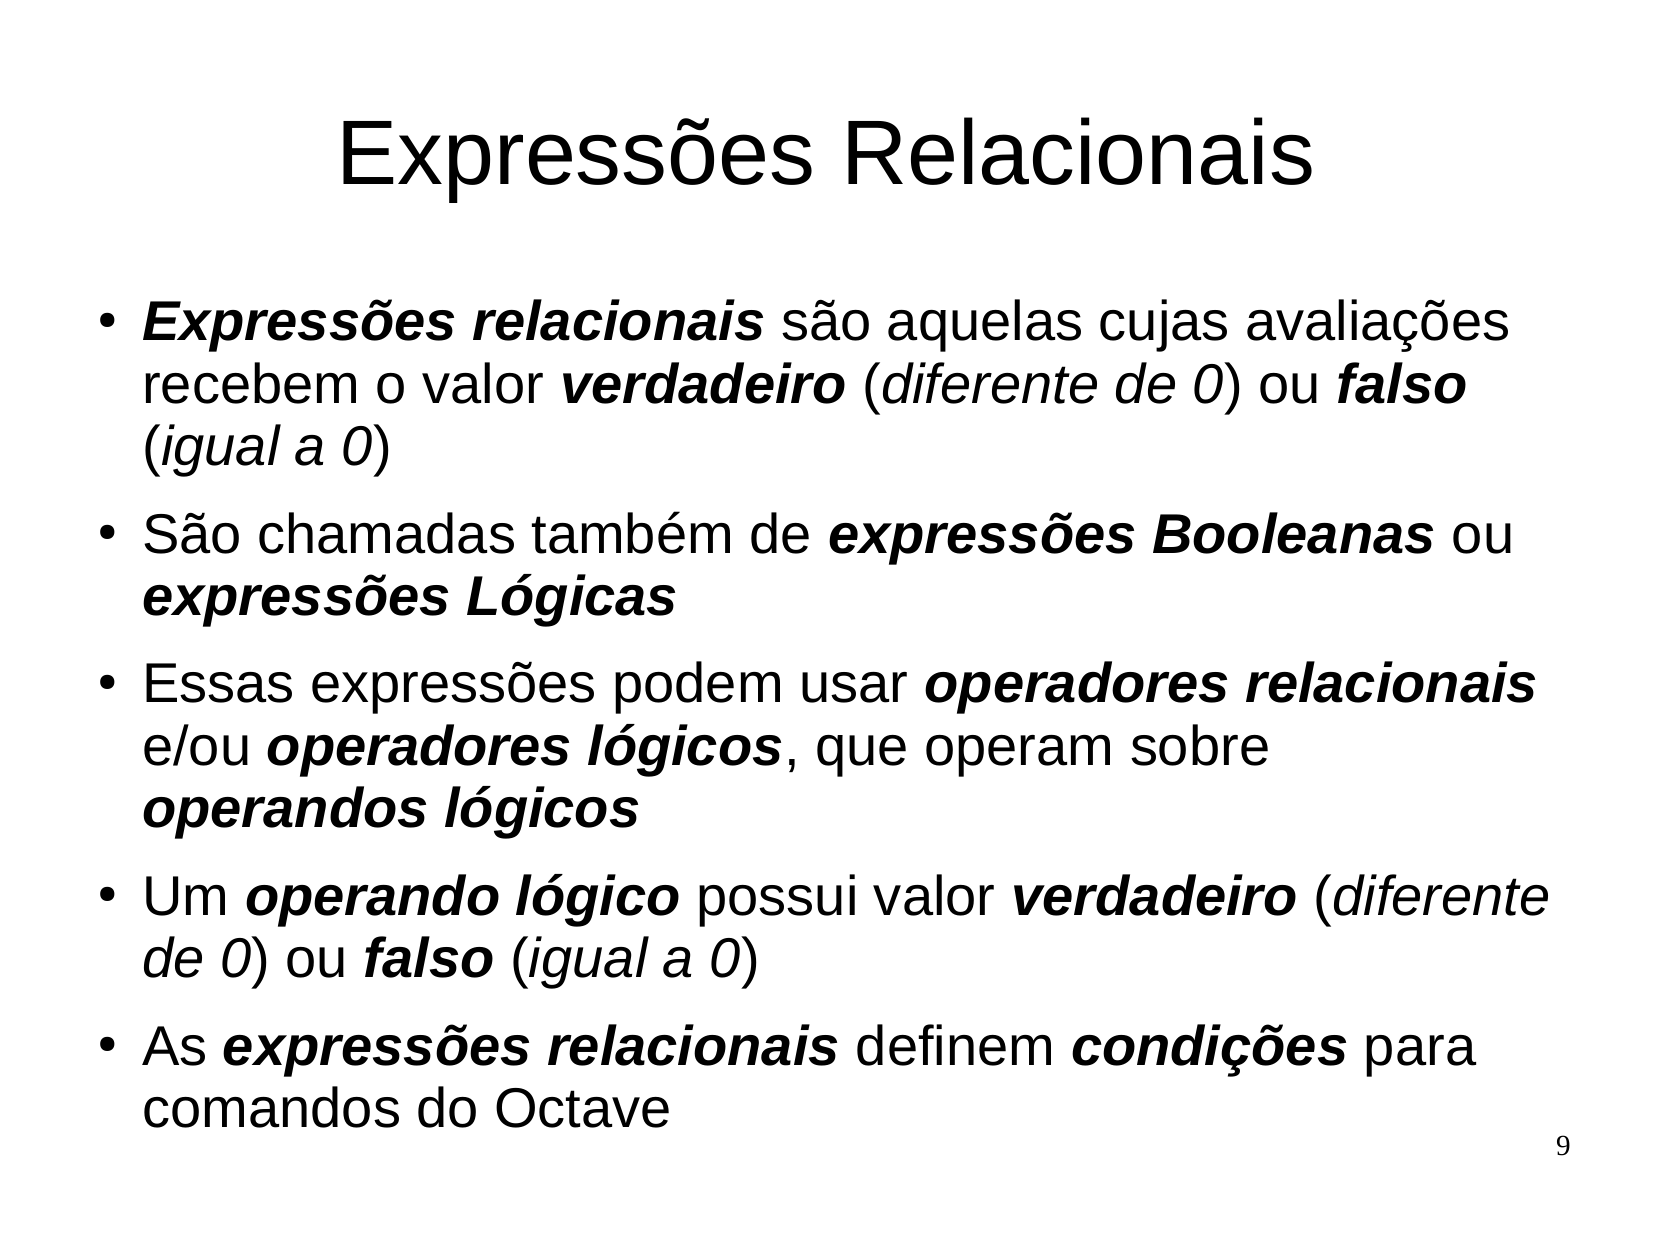

# Expressões Relacionais
Expressões relacionais são aquelas cujas avaliações recebem o valor verdadeiro (diferente de 0) ou falso (igual a 0)
São chamadas também de expressões Booleanas ou expressões Lógicas
Essas expressões podem usar operadores relacionais e/ou operadores lógicos, que operam sobre operandos lógicos
Um operando lógico possui valor verdadeiro (diferente de 0) ou falso (igual a 0)
As expressões relacionais definem condições para comandos do Octave
9